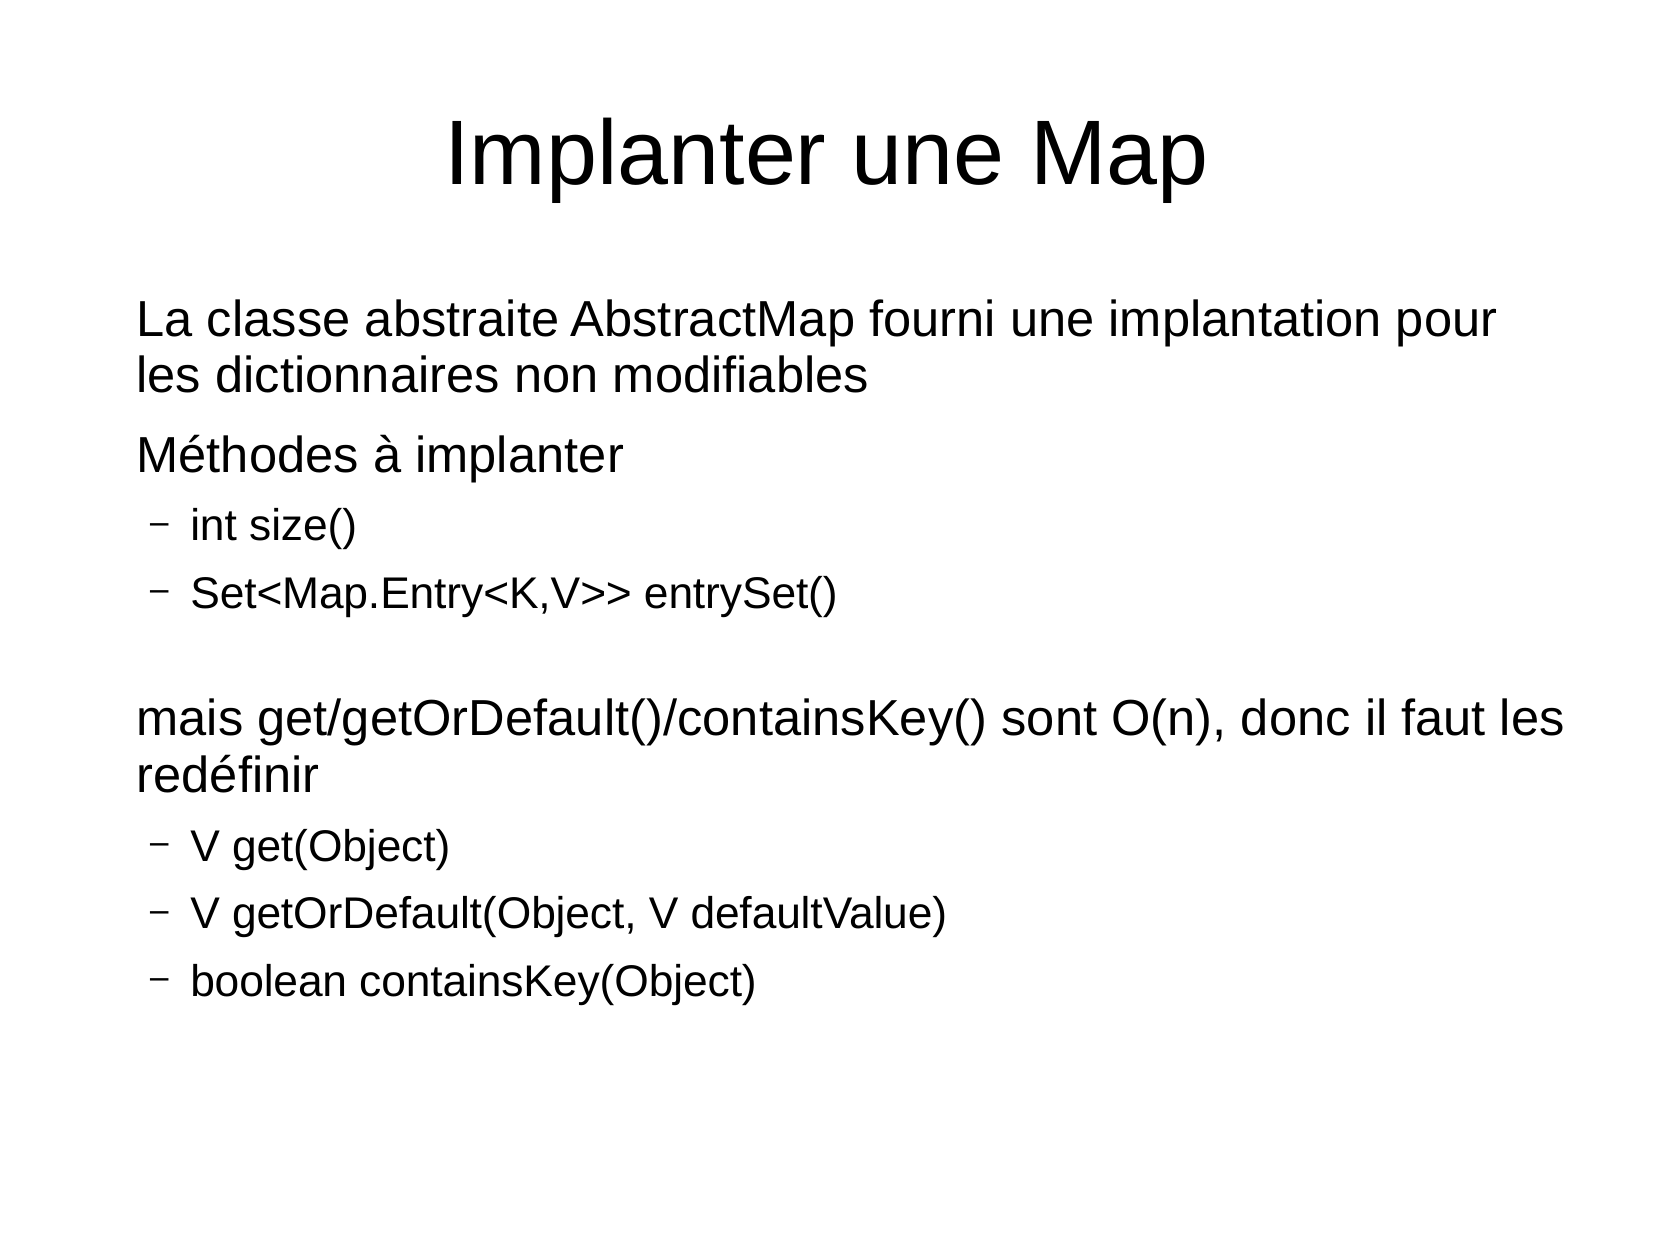

# Implanter une Map
La classe abstraite AbstractMap fourni une implantation pour les dictionnaires non modifiables
Méthodes à implanter
int size()
Set<Map.Entry<K,V>> entrySet()
mais get/getOrDefault()/containsKey() sont O(n), donc il faut les redéfinir
V get(Object)
V getOrDefault(Object, V defaultValue)
boolean containsKey(Object)